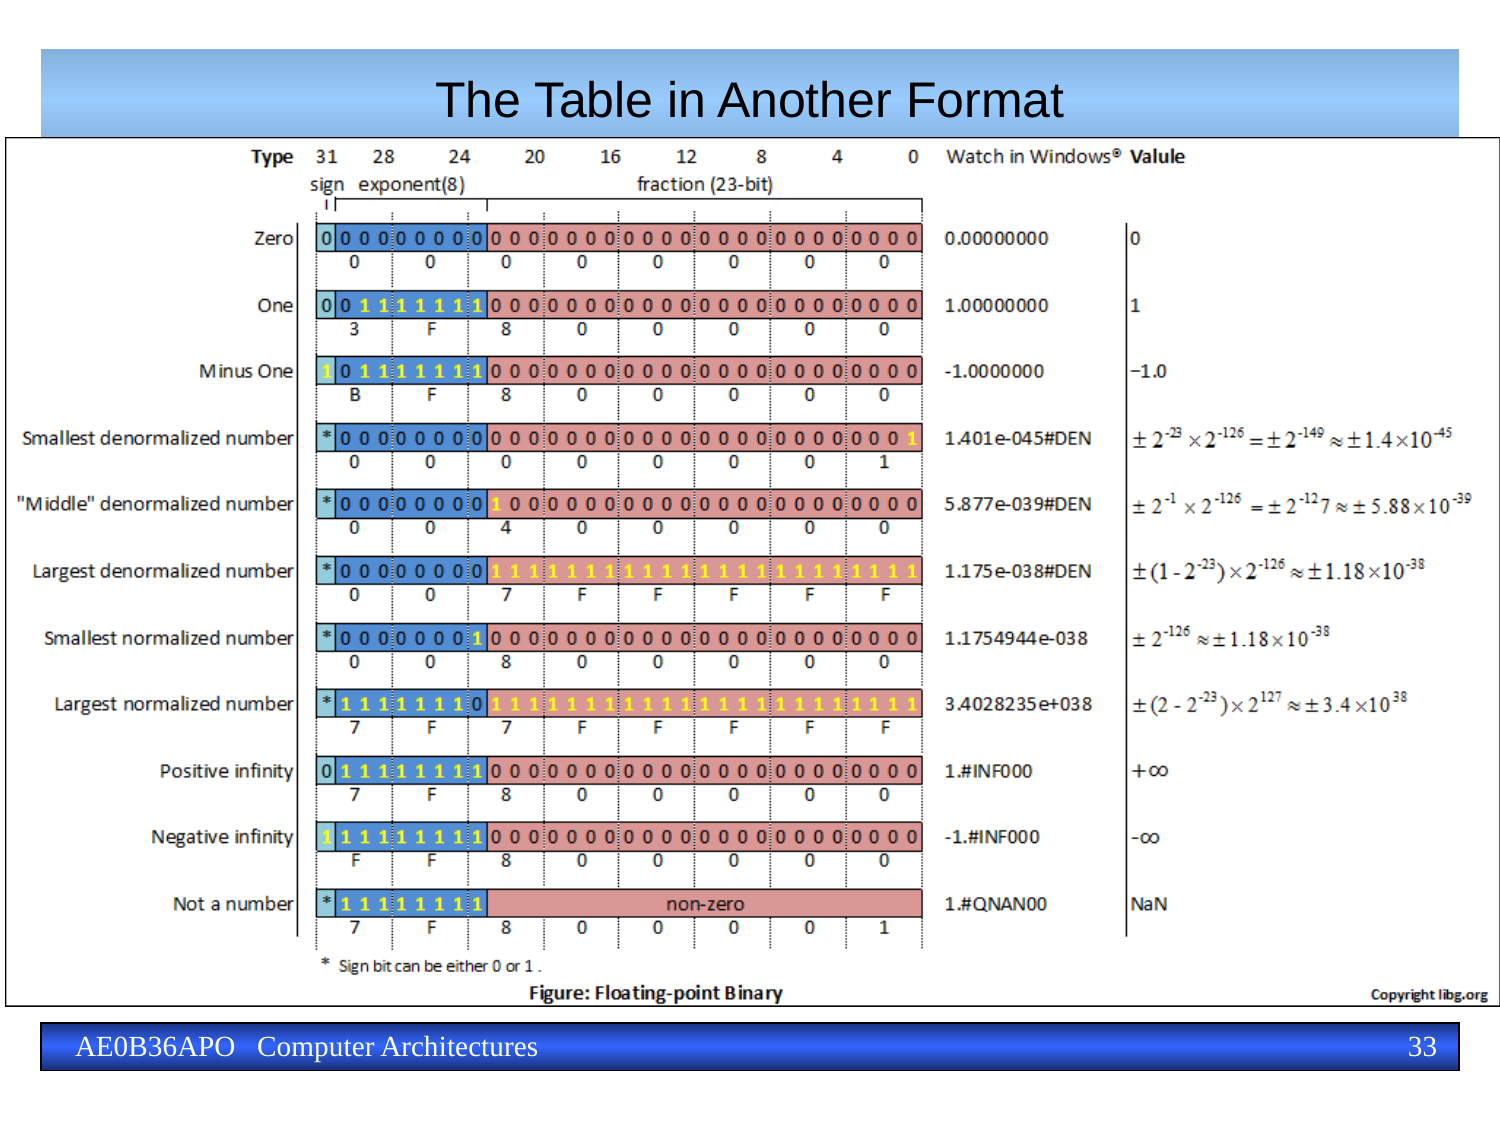

# The Table in Another Format
AE0B36APO Computer Architectures
33